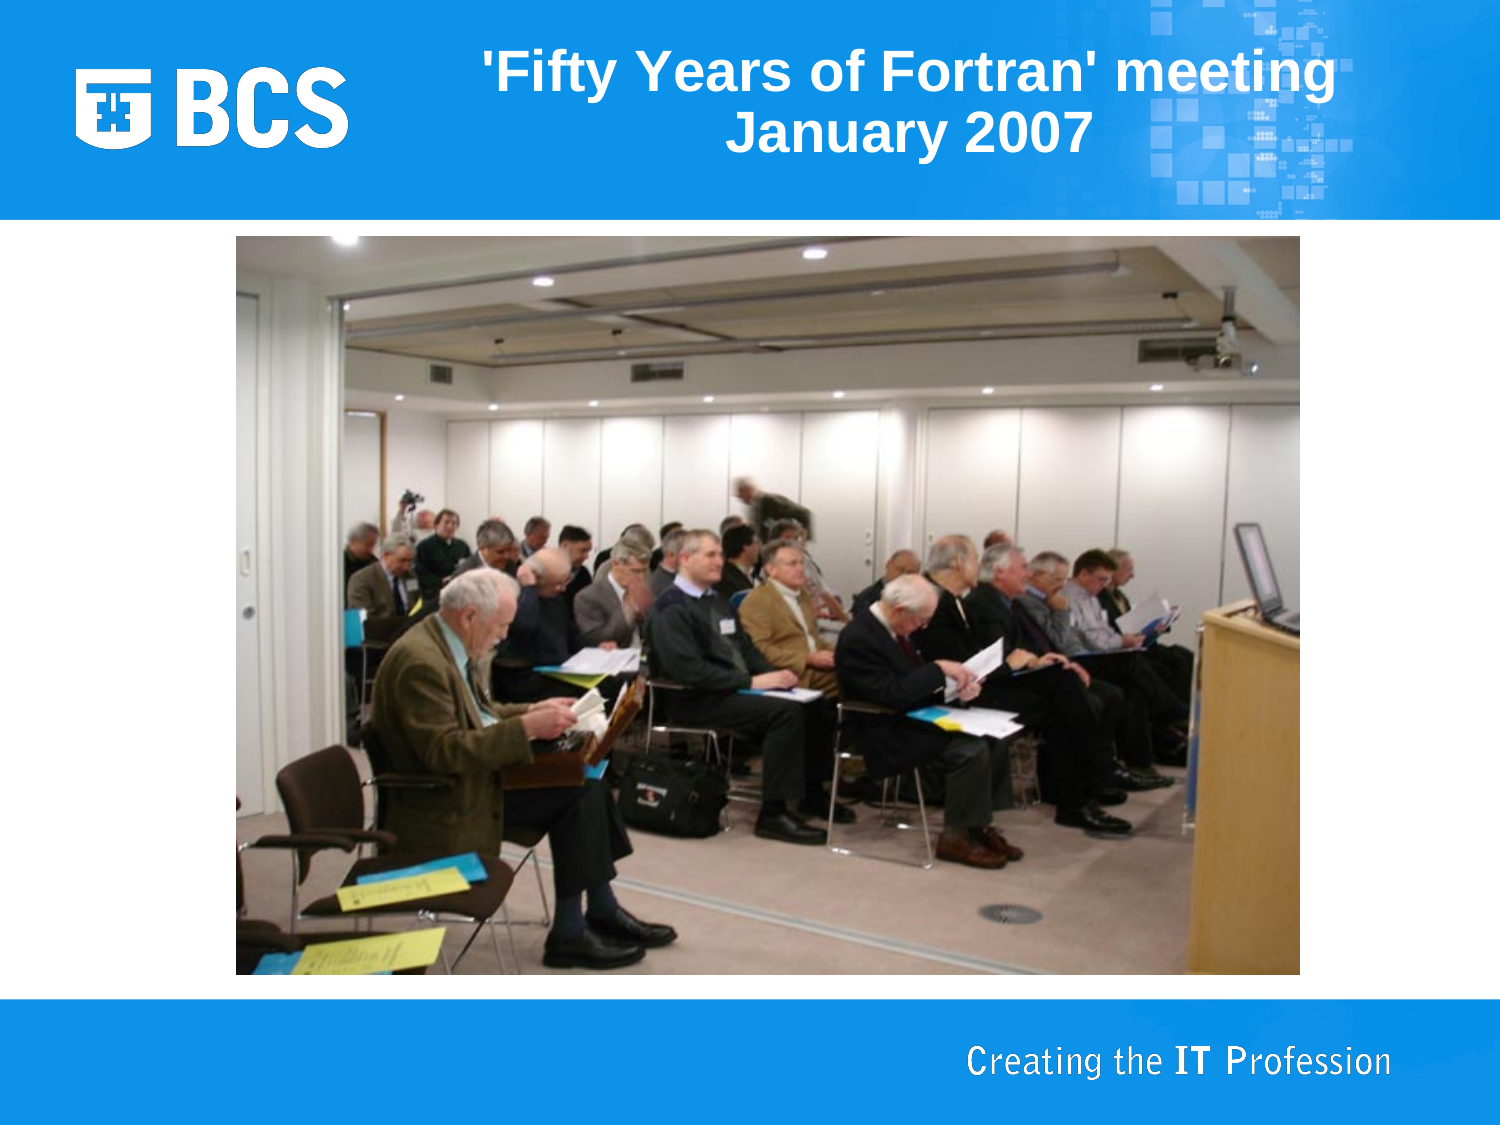

# 'Fifty Years of Fortran' meeting January 2007